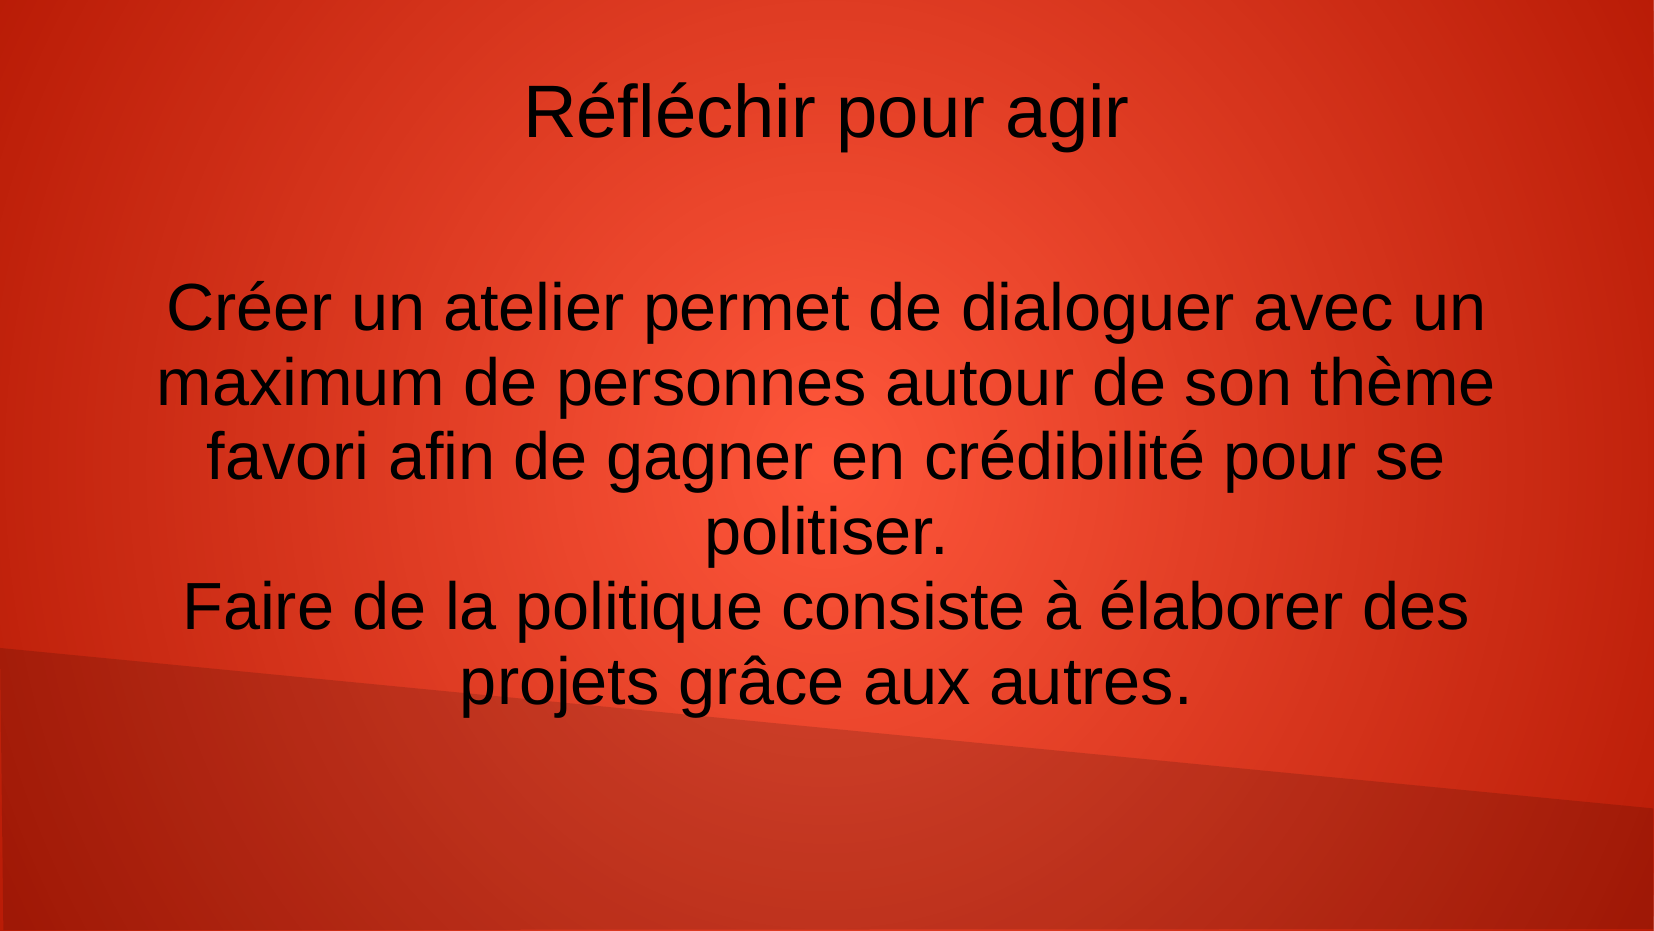

# Réfléchir pour agir
Créer un atelier permet de dialoguer avec un maximum de personnes autour de son thème favori afin de gagner en crédibilité pour se politiser.
Faire de la politique consiste à élaborer des projets grâce aux autres.